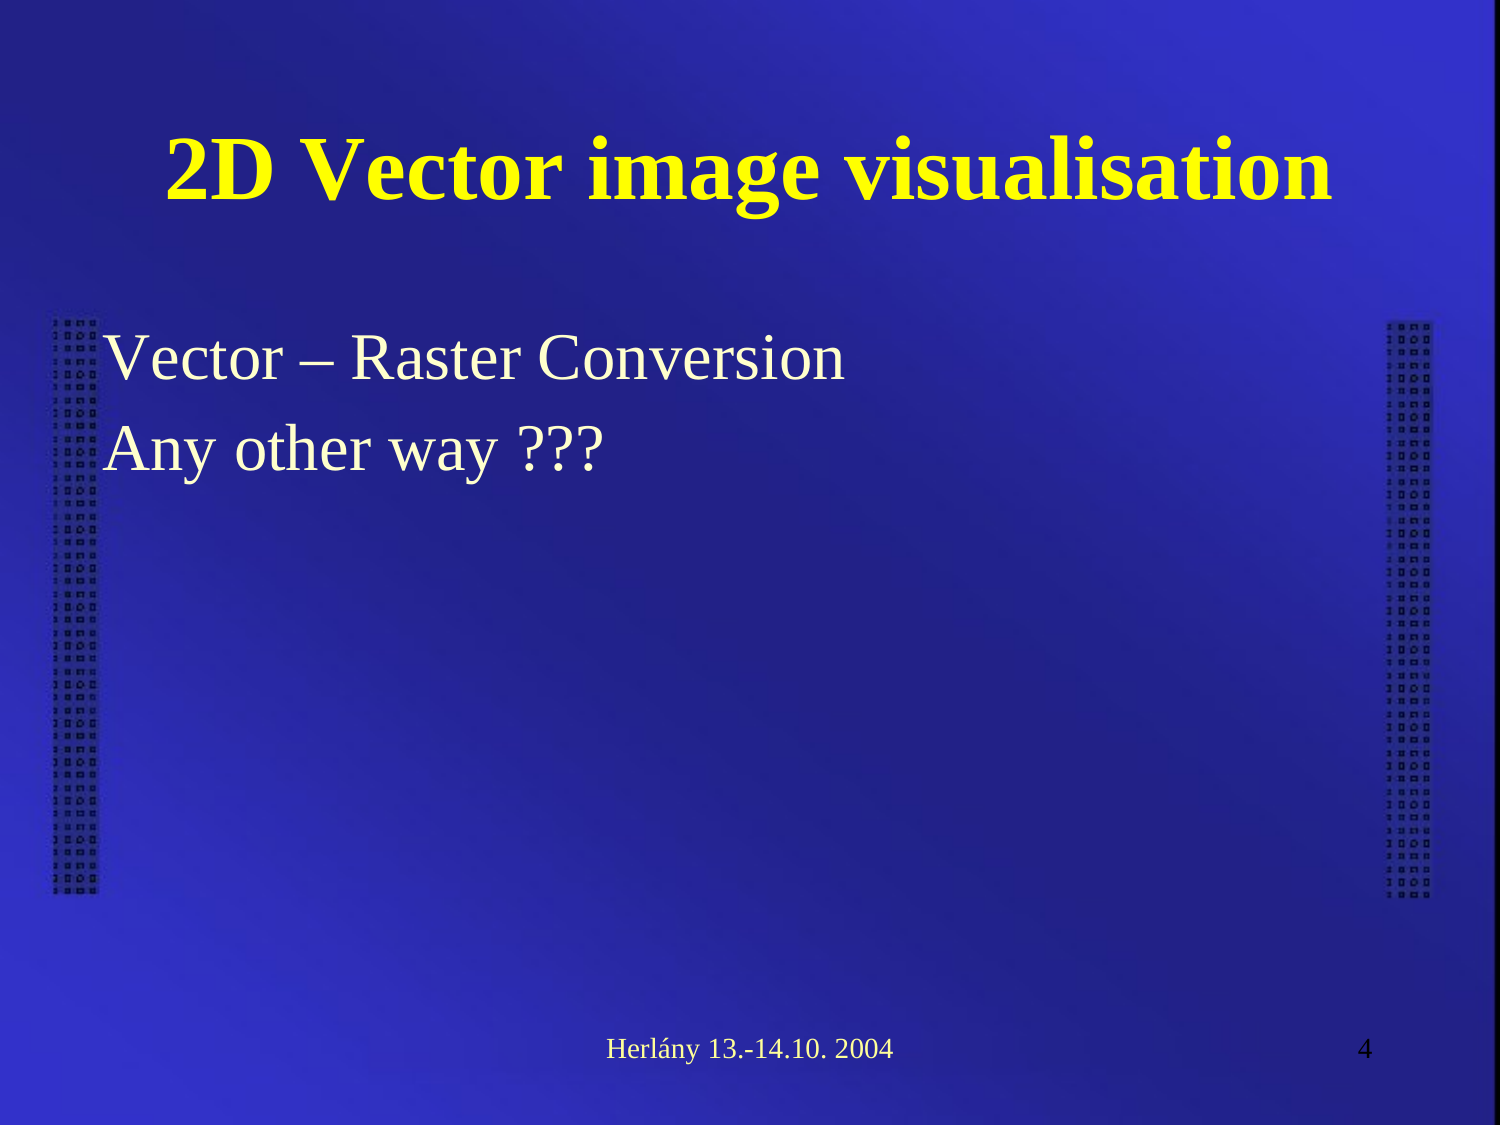

# 2D Vector image visualisation
Vector – Raster Conversion
Any other way ???
Herlány 13.-14.10. 2004